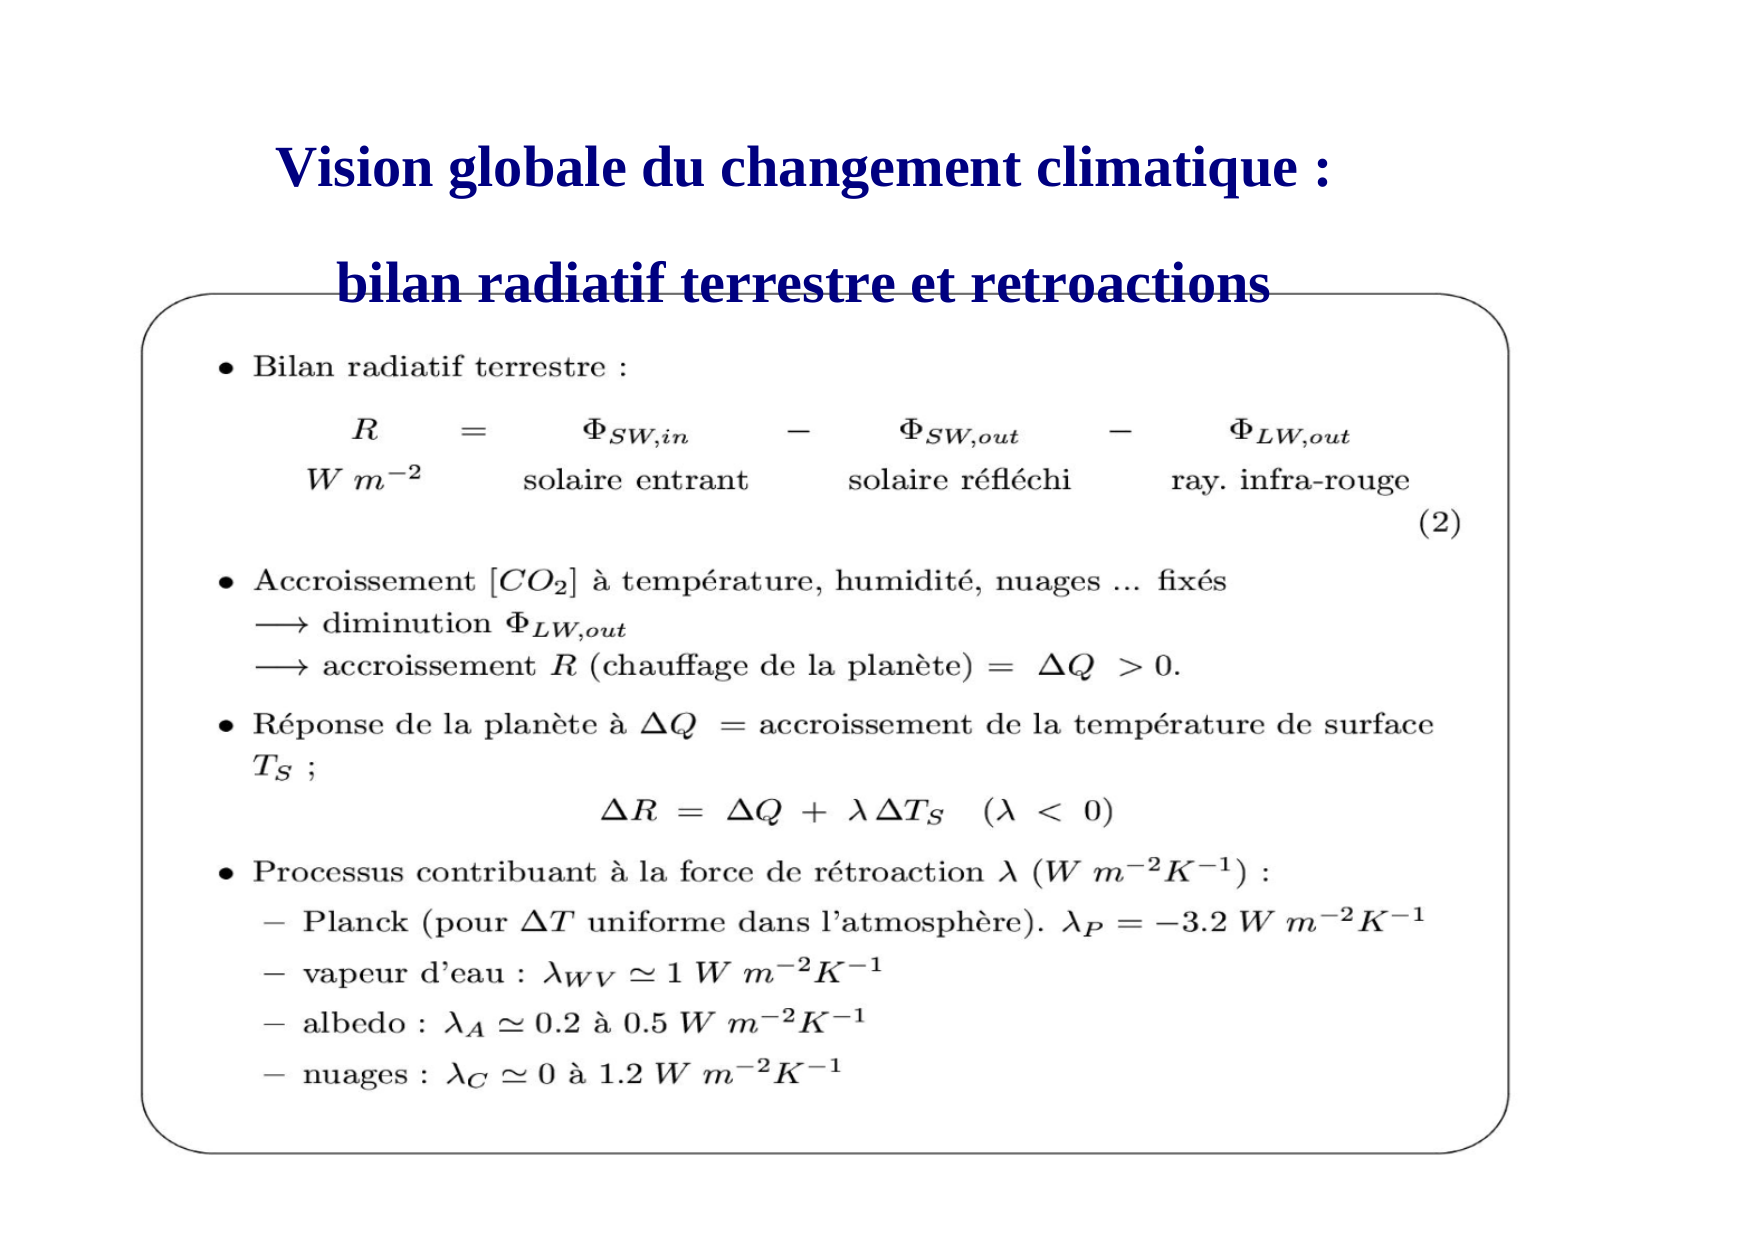

Vision globale du changement climatique :
bilan radiatif terrestre et retroactions